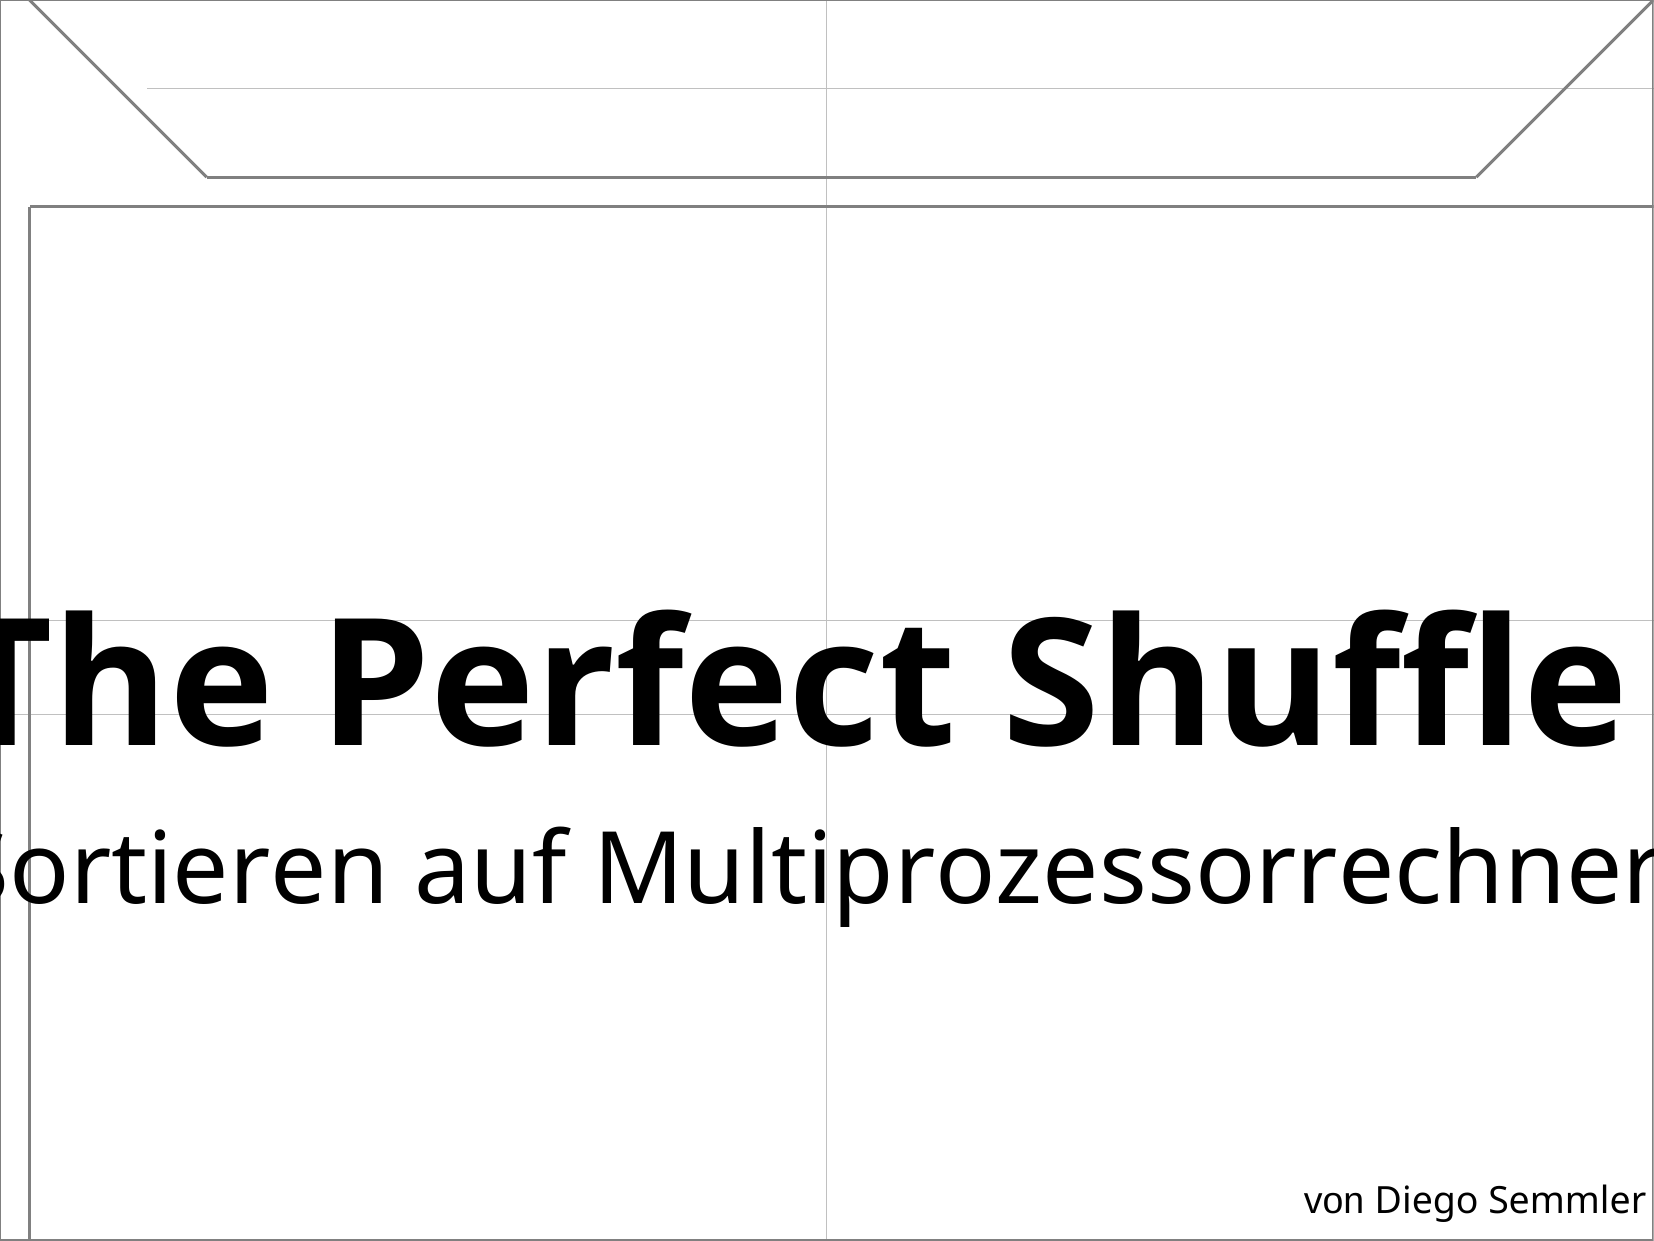

The Perfect Shuffle -
Sortieren auf Multiprozessorrechnern
von Diego Semmler